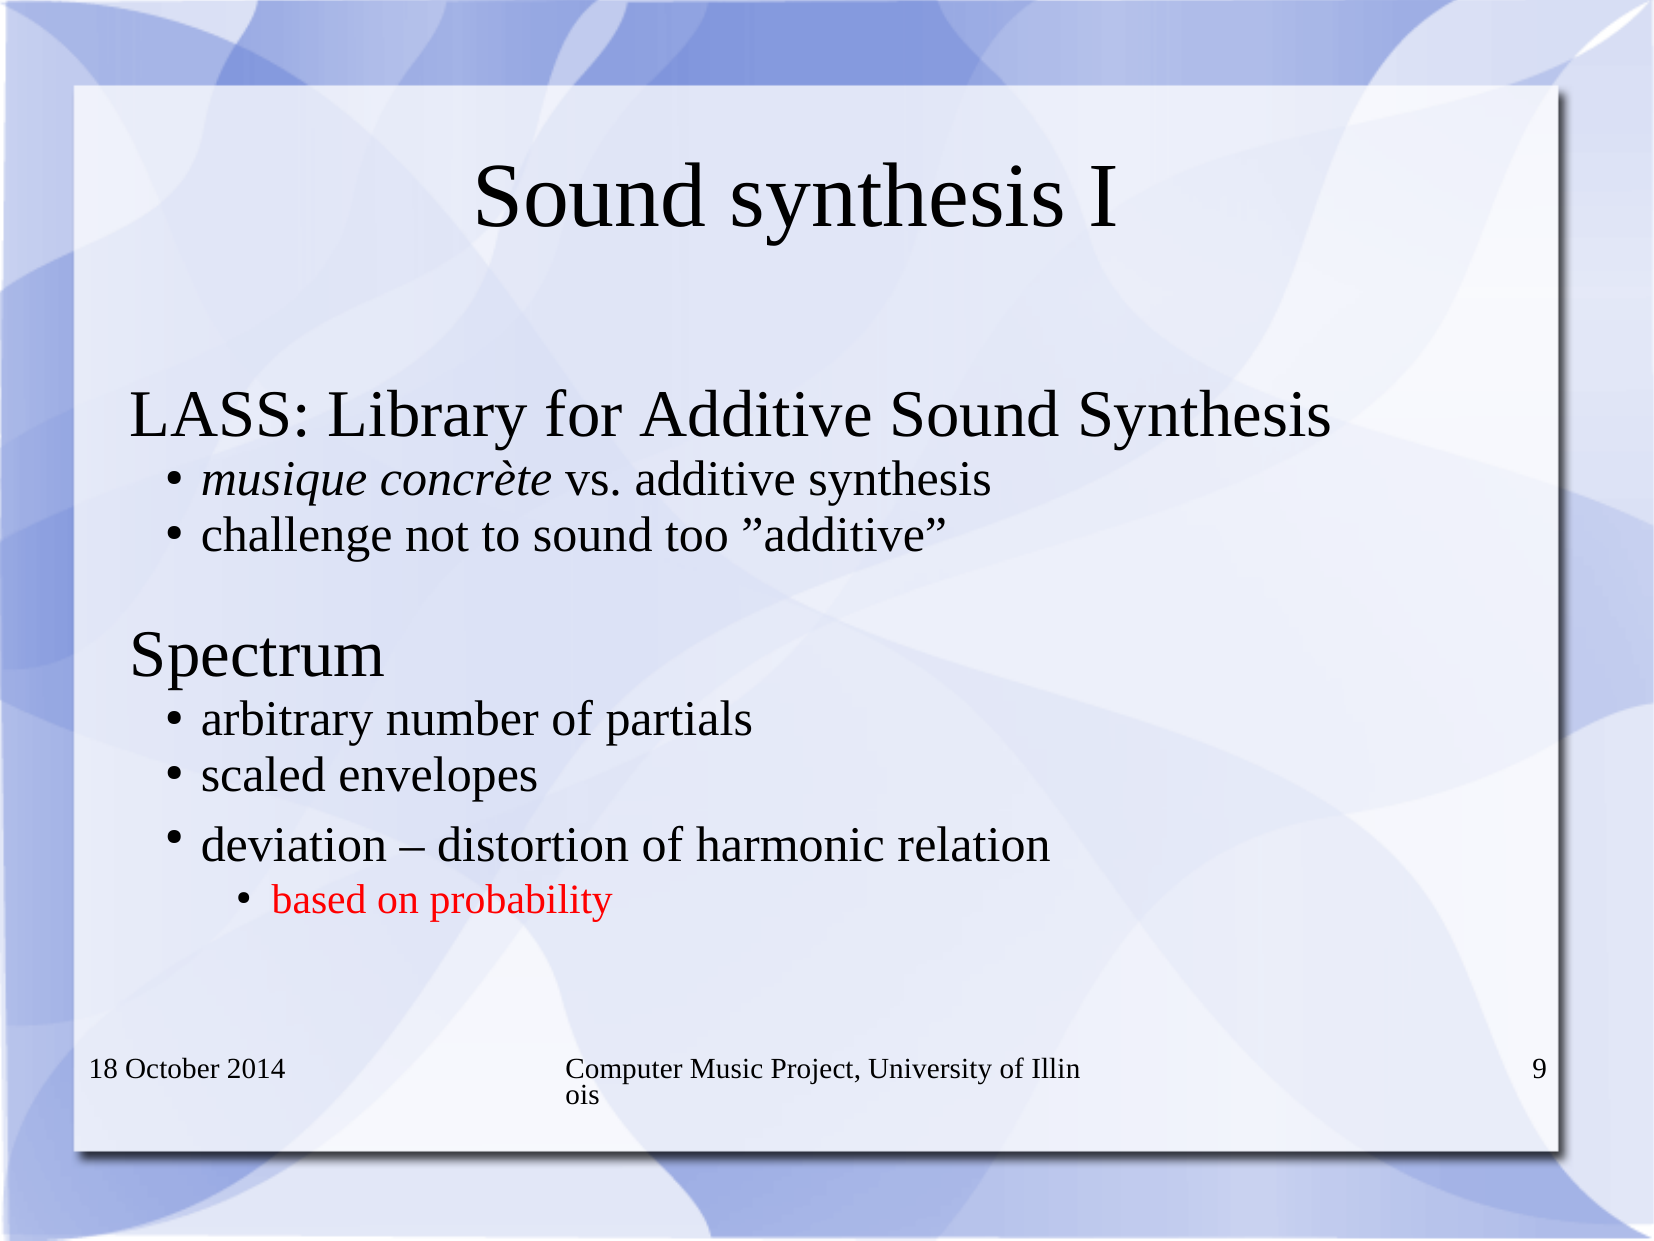

# Sound synthesis I
LASS: Library for Additive Sound Synthesis
musique concrète vs. additive synthesis
challenge not to sound too ”additive”
Spectrum
arbitrary number of partials
scaled envelopes
deviation – distortion of harmonic relation
based on probability
18 October 2014
Computer Music Project, University of Illinois
9